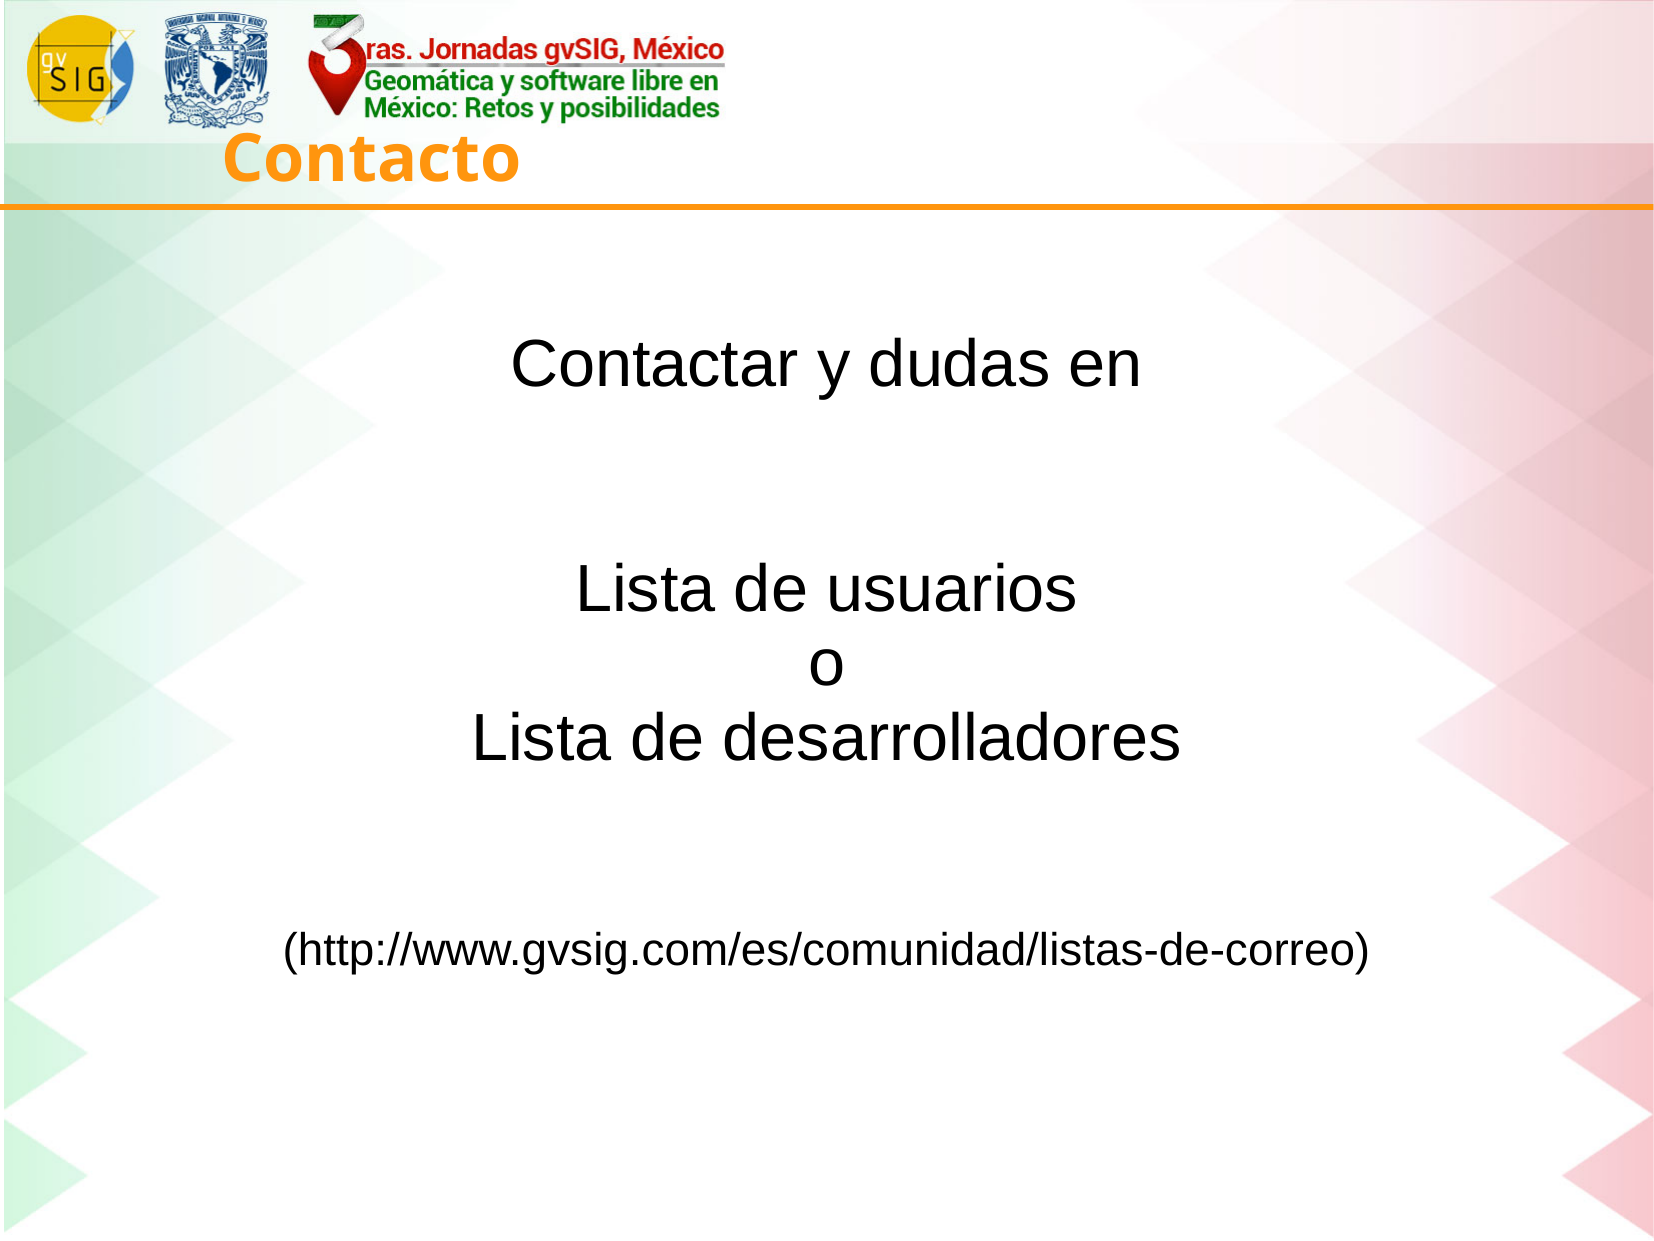

# Contacto
Contactar y dudas en
Lista de usuarios
o
Lista de desarrolladores
(http://www.gvsig.com/es/comunidad/listas-de-correo)